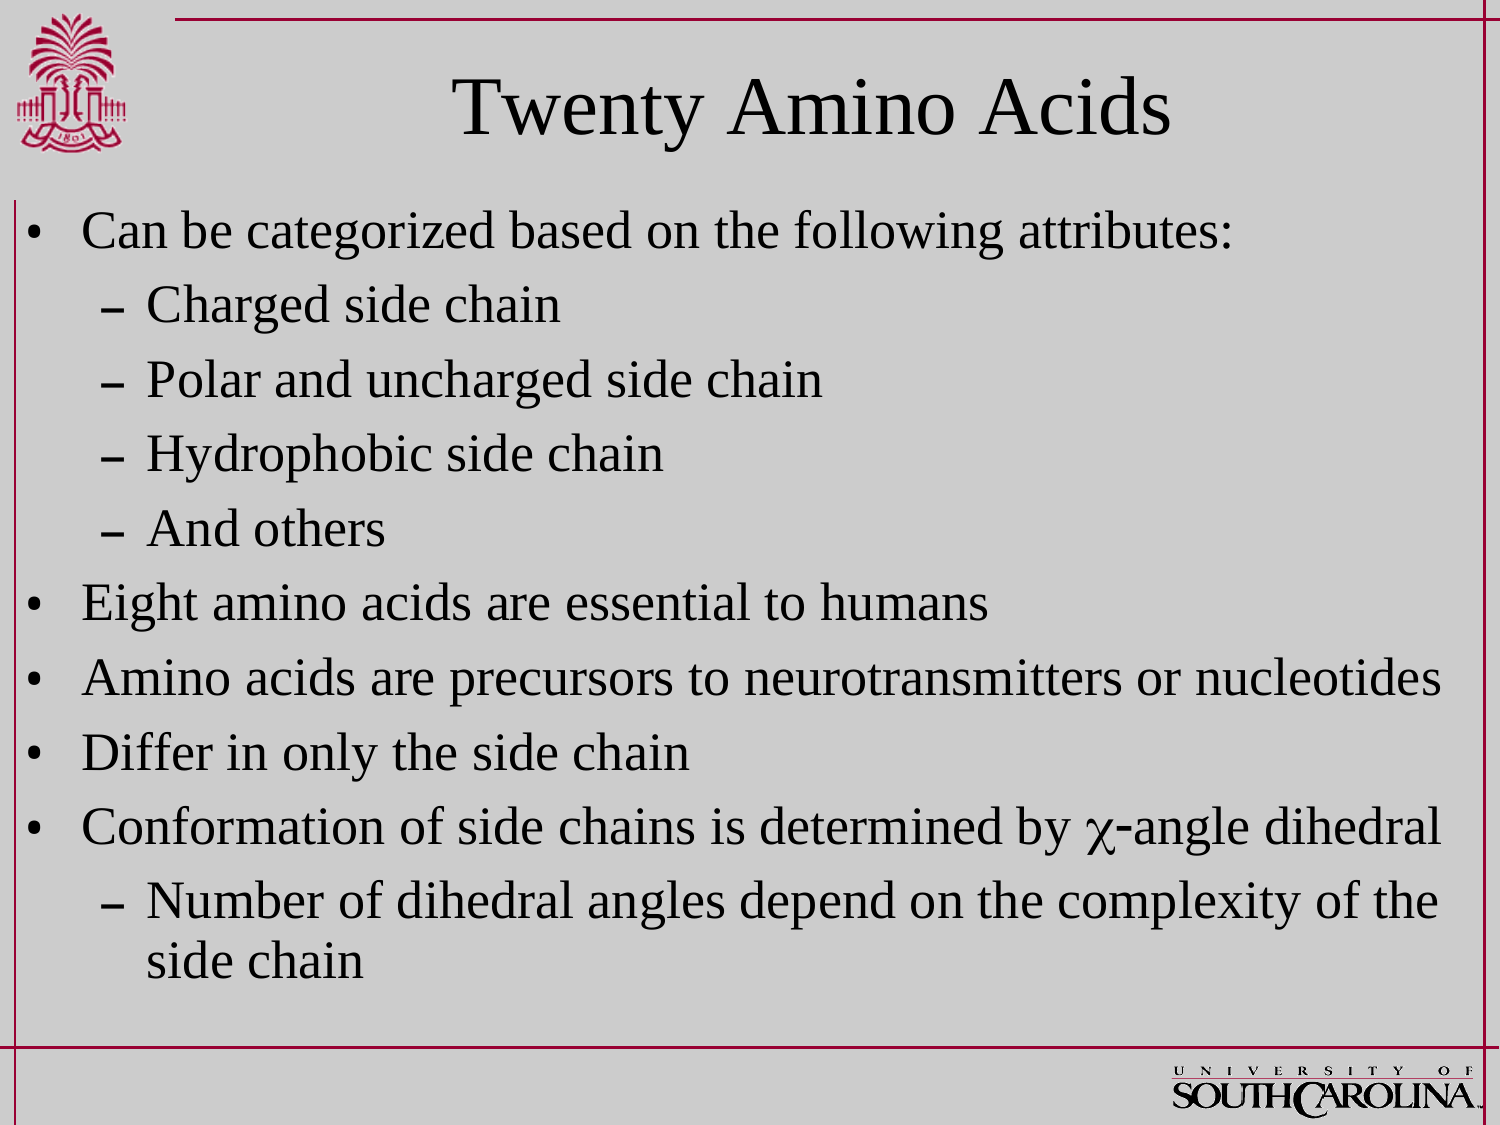

# Twenty Amino Acids
Can be categorized based on the following attributes:
Charged side chain
Polar and uncharged side chain
Hydrophobic side chain
And others
Eight amino acids are essential to humans
Amino acids are precursors to neurotransmitters or nucleotides
Differ in only the side chain
Conformation of side chains is determined by c-angle dihedral
Number of dihedral angles depend on the complexity of the side chain